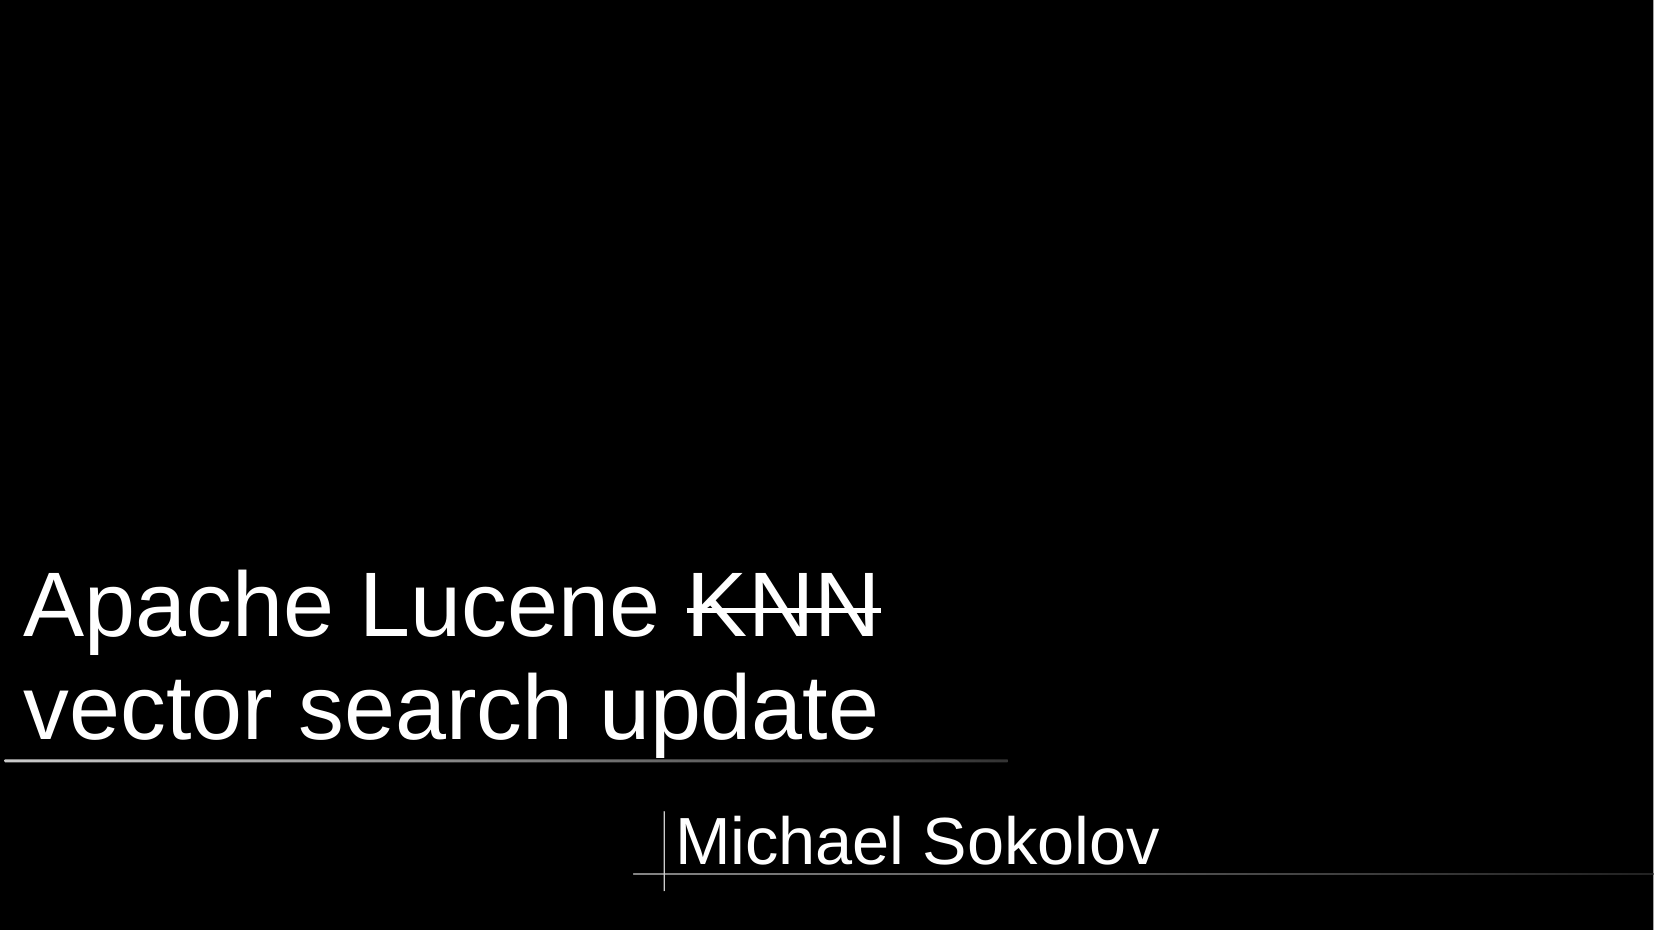

# Apache Lucene KNN vector search update
Michael Sokolov